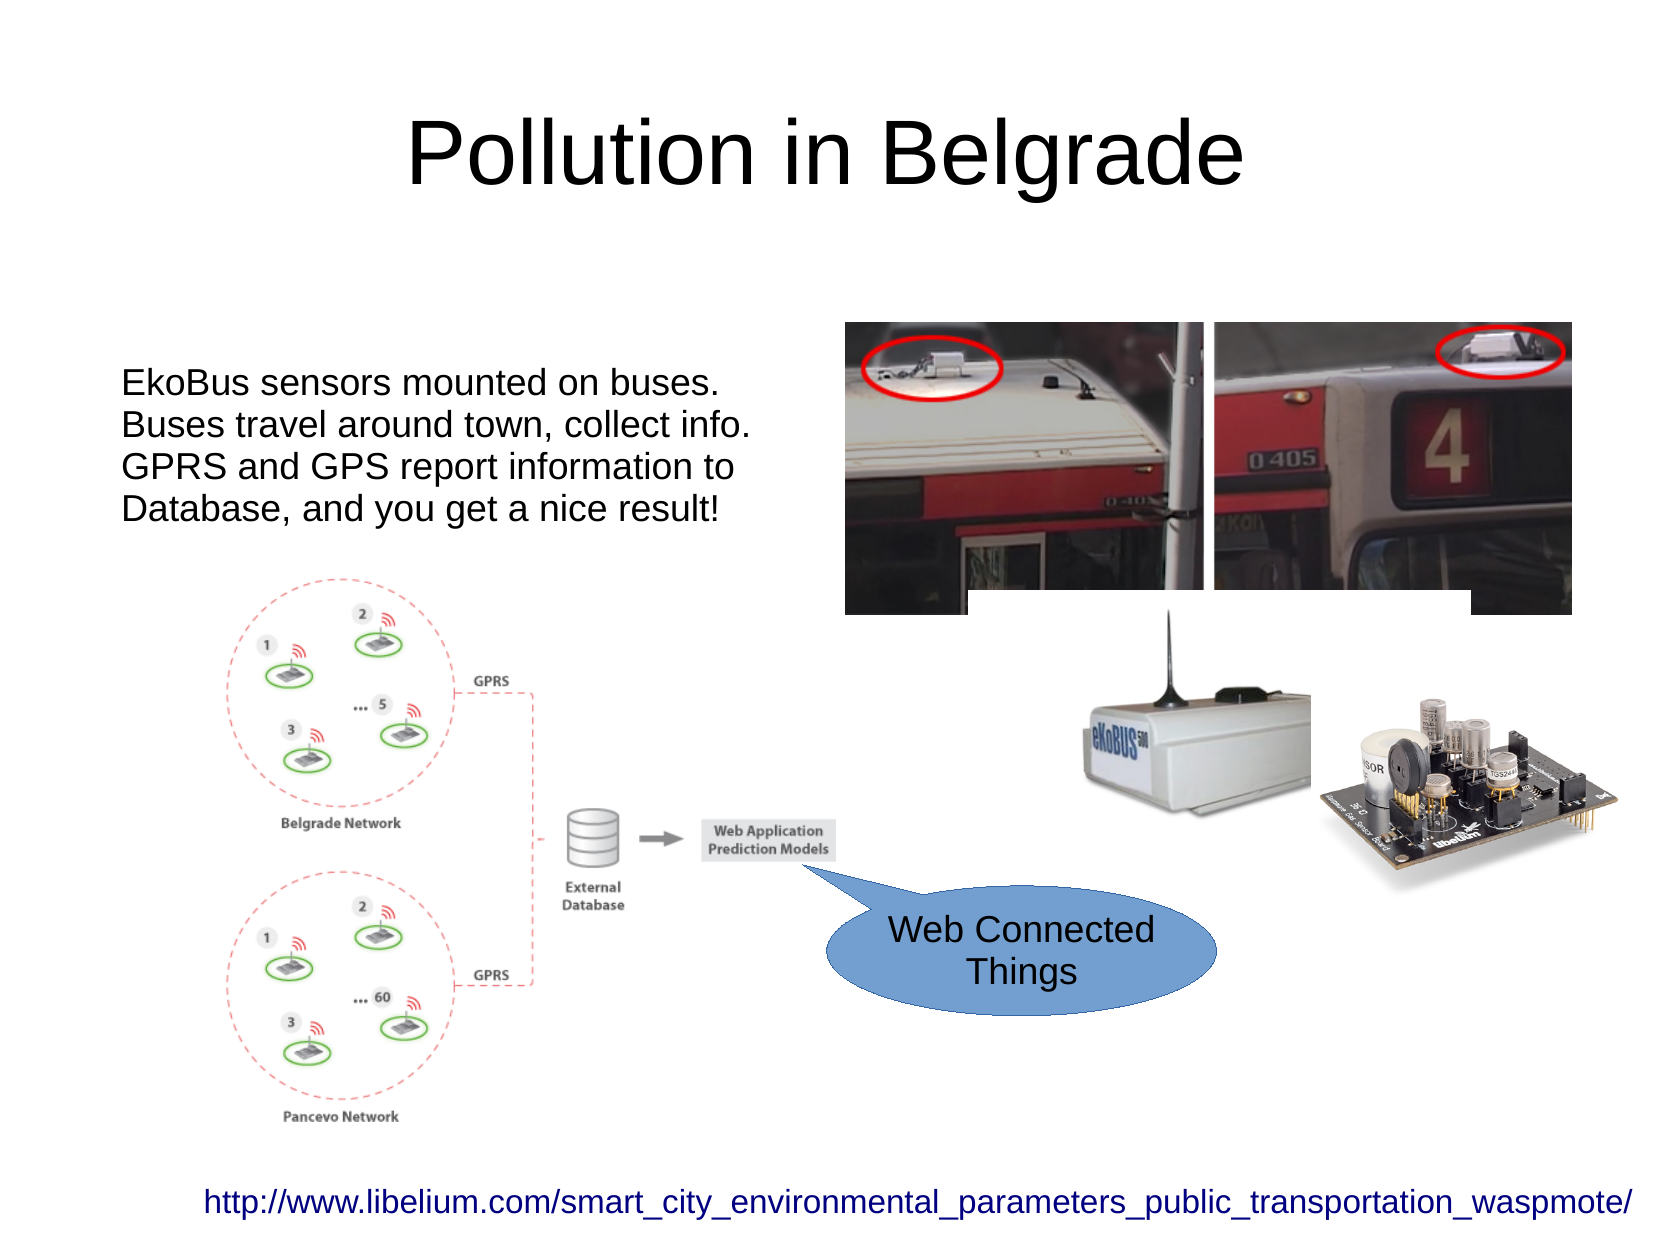

# Pollution in Belgrade
EkoBus sensors mounted on buses.
Buses travel around town, collect info.
GPRS and GPS report information to
Database, and you get a nice result!
Web Connected
Things
http://www.libelium.com/smart_city_environmental_parameters_public_transportation_waspmote/